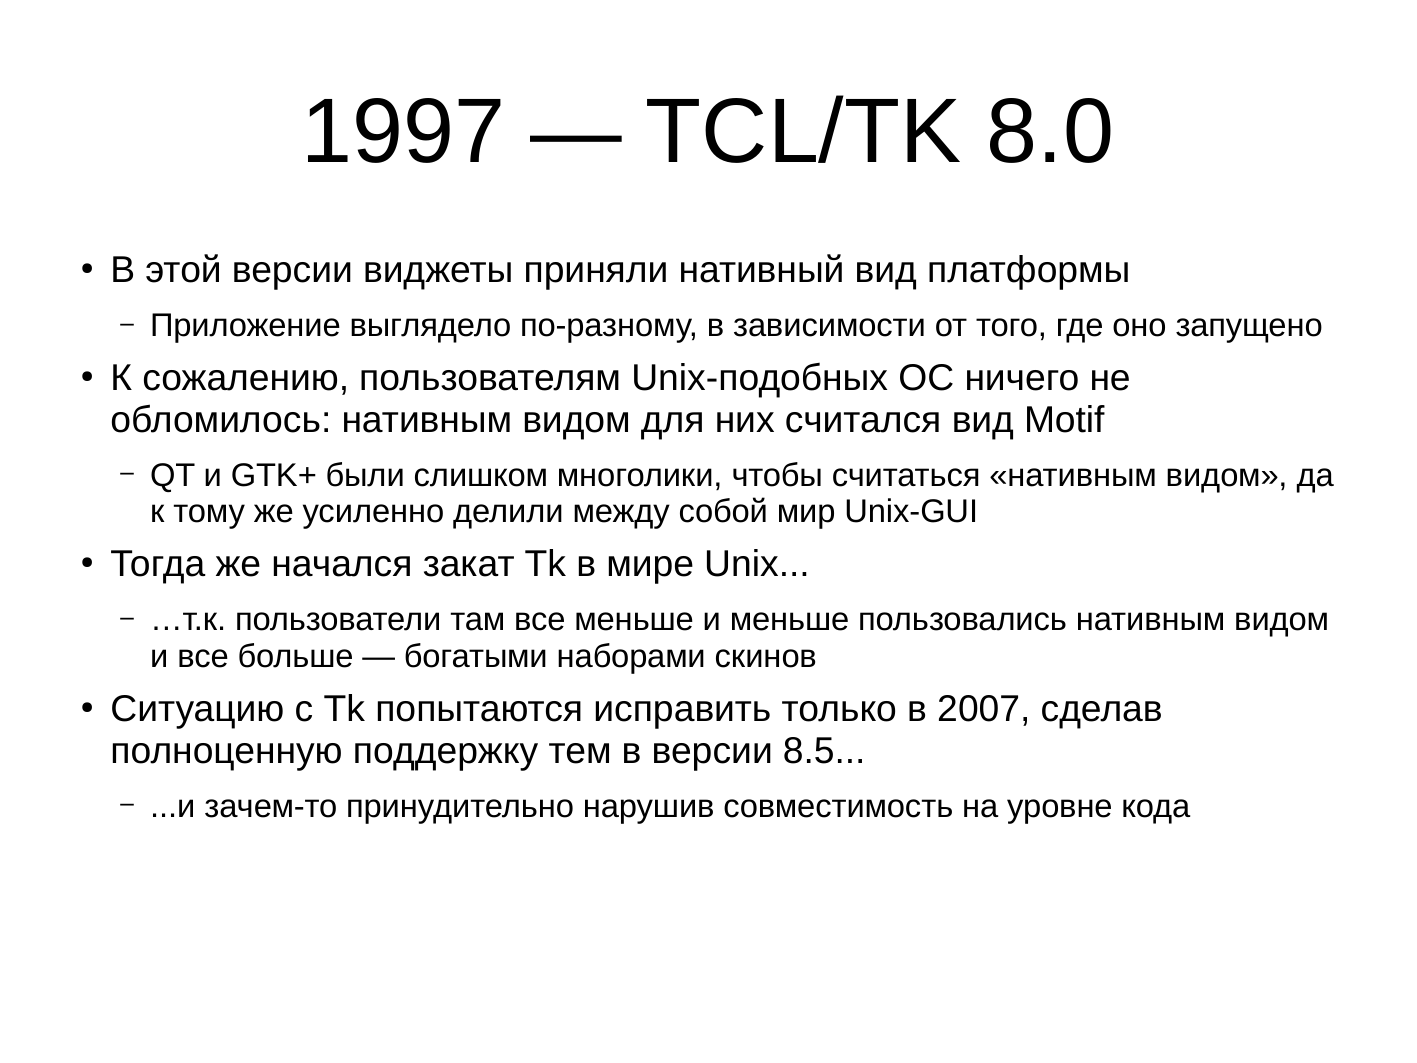

# 1997 — TCL/TK 8.0
В этой версии виджеты приняли нативный вид платформы
Приложение выглядело по-разному, в зависимости от того, где оно запущено
К сожалению, пользователям Unix-подобных ОС ничего не обломилось: нативным видом для них считался вид Motif
QT и GTK+ были слишком многолики, чтобы считаться «нативным видом», да к тому же усиленно делили между собой мир Unix-GUI
Тогда же начался закат Tk в мире Unix...
…т.к. пользователи там все меньше и меньше пользовались нативным видом и все больше — богатыми наборами скинов
Ситуацию с Tk попытаются исправить только в 2007, сделав полноценную поддержку тем в версии 8.5...
...и зачем-то принудительно нарушив совместимость на уровне кода